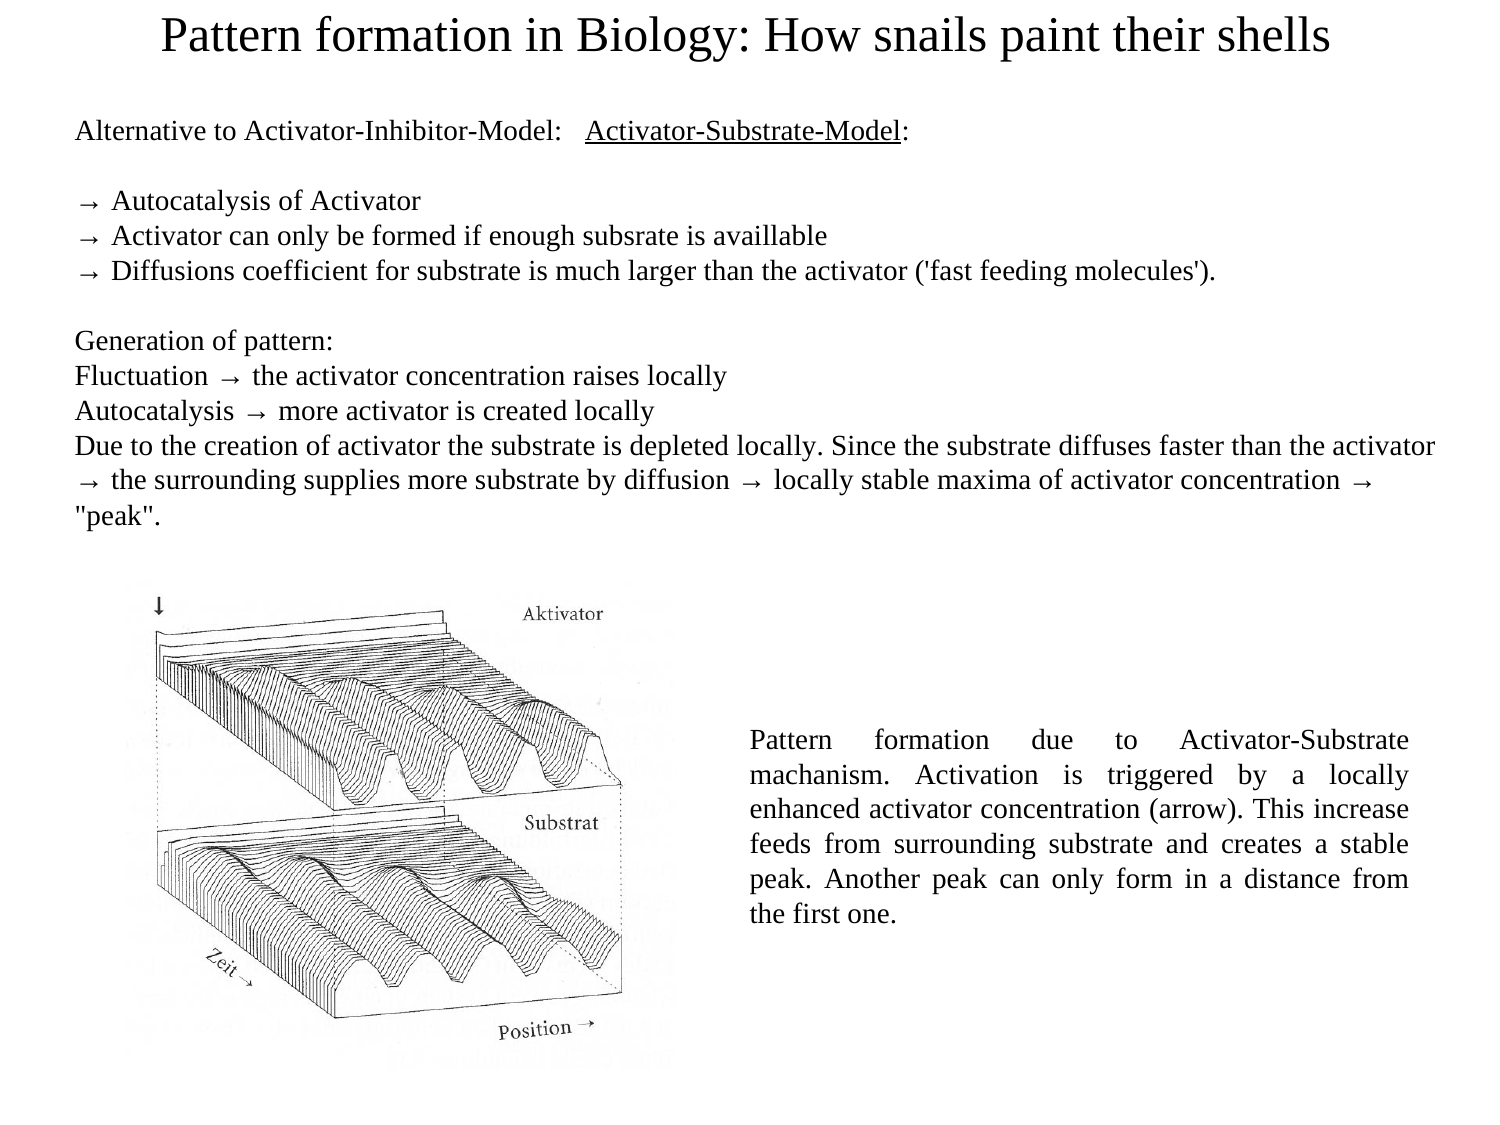

# Pattern formation in Biology: How snails paint their shells
Alternative to Activator-Inhibitor-Model: Activator-Substrate-Model:
→ Autocatalysis of Activator
→ Activator can only be formed if enough subsrate is availlable
→ Diffusions coefficient for substrate is much larger than the activator ('fast feeding molecules').
Generation of pattern:
Fluctuation → the activator concentration raises locally
Autocatalysis → more activator is created locally
Due to the creation of activator the substrate is depleted locally. Since the substrate diffuses faster than the activator → the surrounding supplies more substrate by diffusion → locally stable maxima of activator concentration → "peak".
Pattern formation due to Activator-Substrate machanism. Activation is triggered by a locally enhanced activator concentration (arrow). This increase feeds from surrounding substrate and creates a stable peak. Another peak can only form in a distance from the first one.